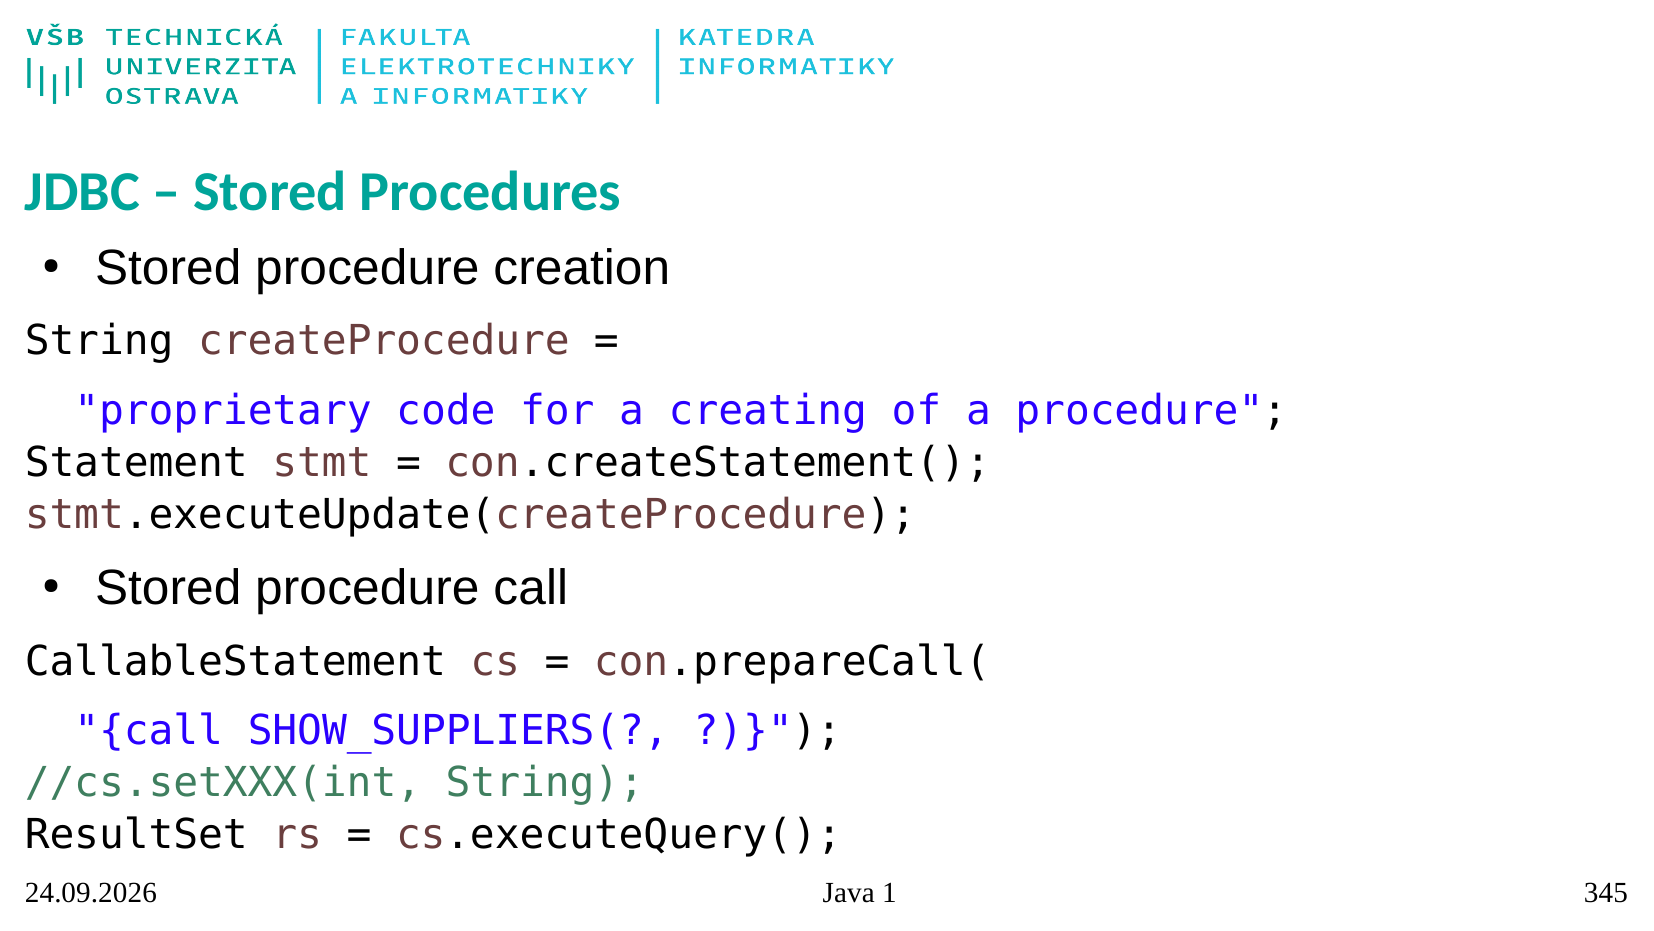

# JDBC – Stored Procedures
Stored procedure creation
String createProcedure =
 "proprietary code for a creating of a procedure";
Statement stmt = con.createStatement();
stmt.executeUpdate(createProcedure);
Stored procedure call
CallableStatement cs = con.prepareCall(
 "{call SHOW_SUPPLIERS(?, ?)}");
//cs.setXXX(int, String);
ResultSet rs = cs.executeQuery();
Java 1
345